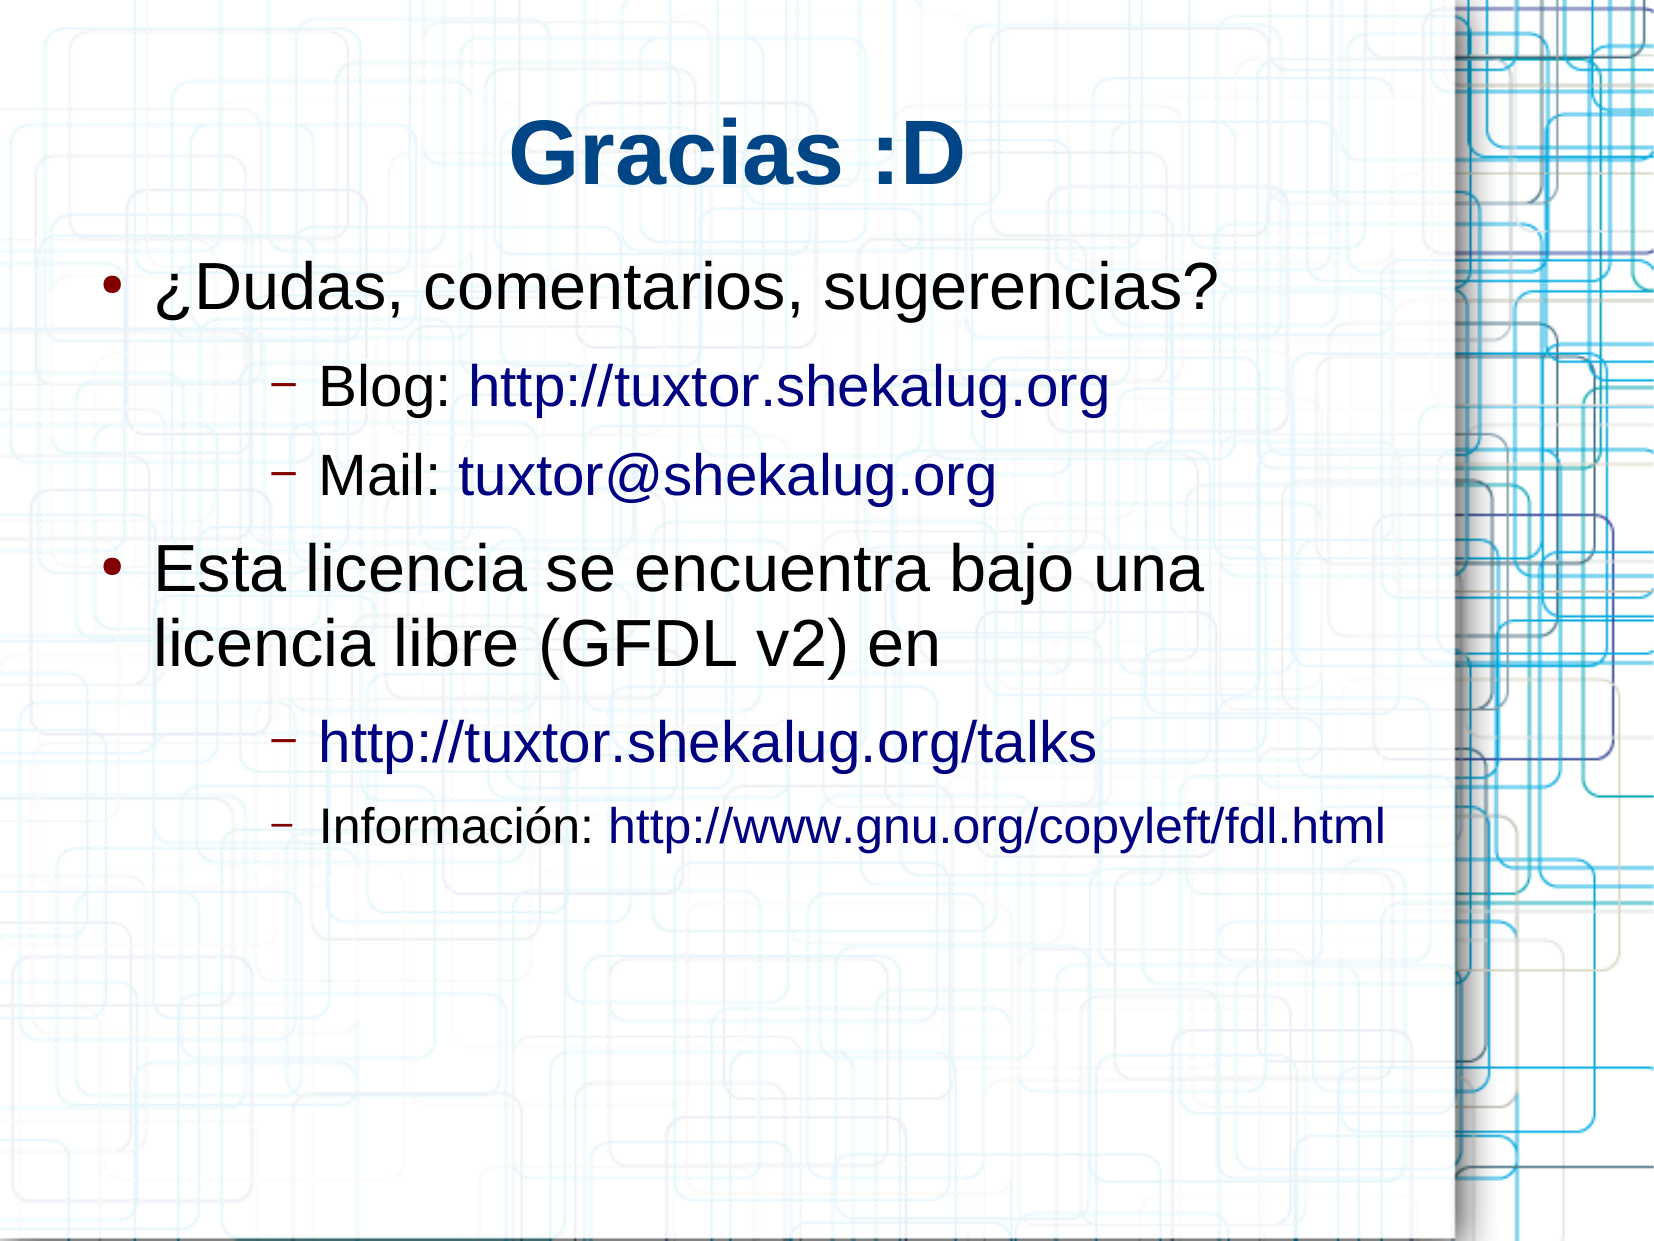

# Gracias :D
¿Dudas, comentarios, sugerencias?
Blog: http://tuxtor.shekalug.org
Mail: tuxtor@shekalug.org
Esta licencia se encuentra bajo una licencia libre (GFDL v2) en
http://tuxtor.shekalug.org/talks
Información: http://www.gnu.org/copyleft/fdl.html